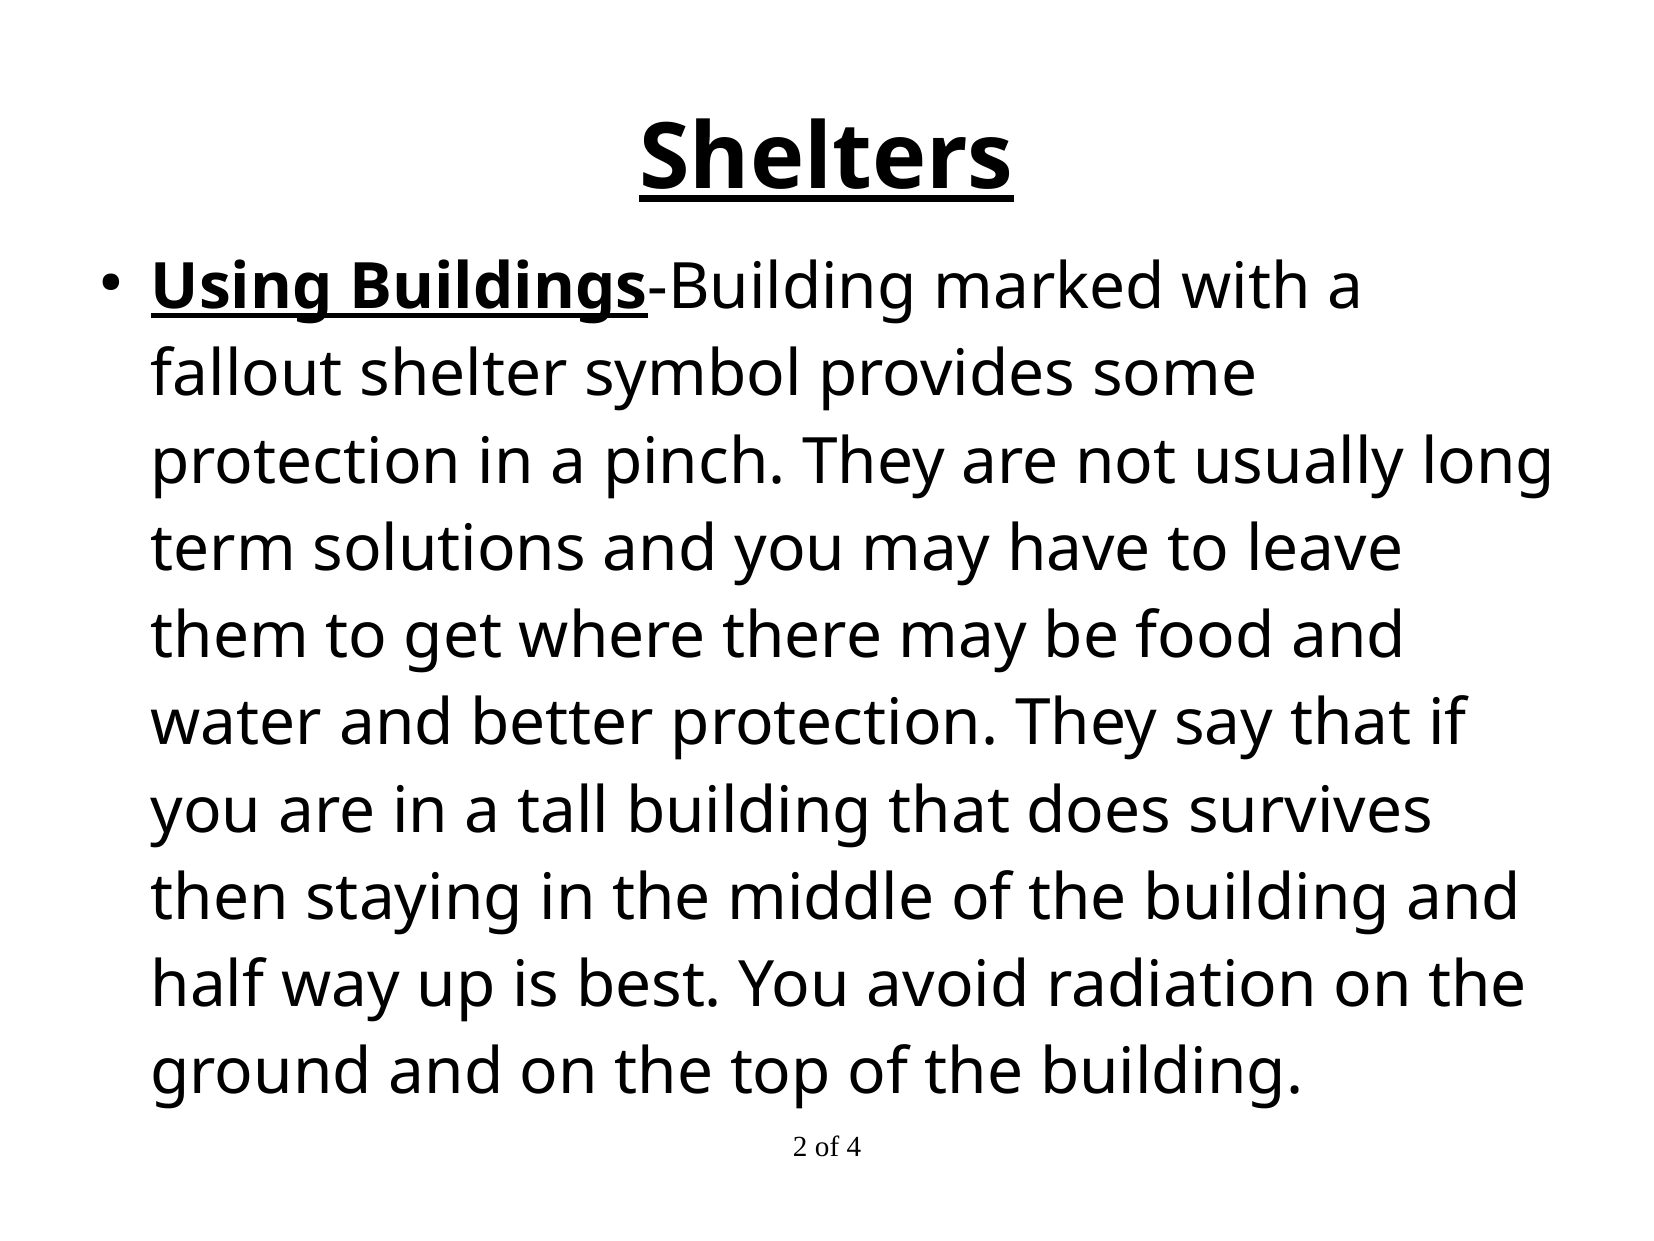

# Shelters
Using Buildings-Building marked with a fallout shelter symbol provides some protection in a pinch. They are not usually long term solutions and you may have to leave them to get where there may be food and water and better protection. They say that if you are in a tall building that does survives then staying in the middle of the building and half way up is best. You avoid radiation on the ground and on the top of the building.
2 of 4